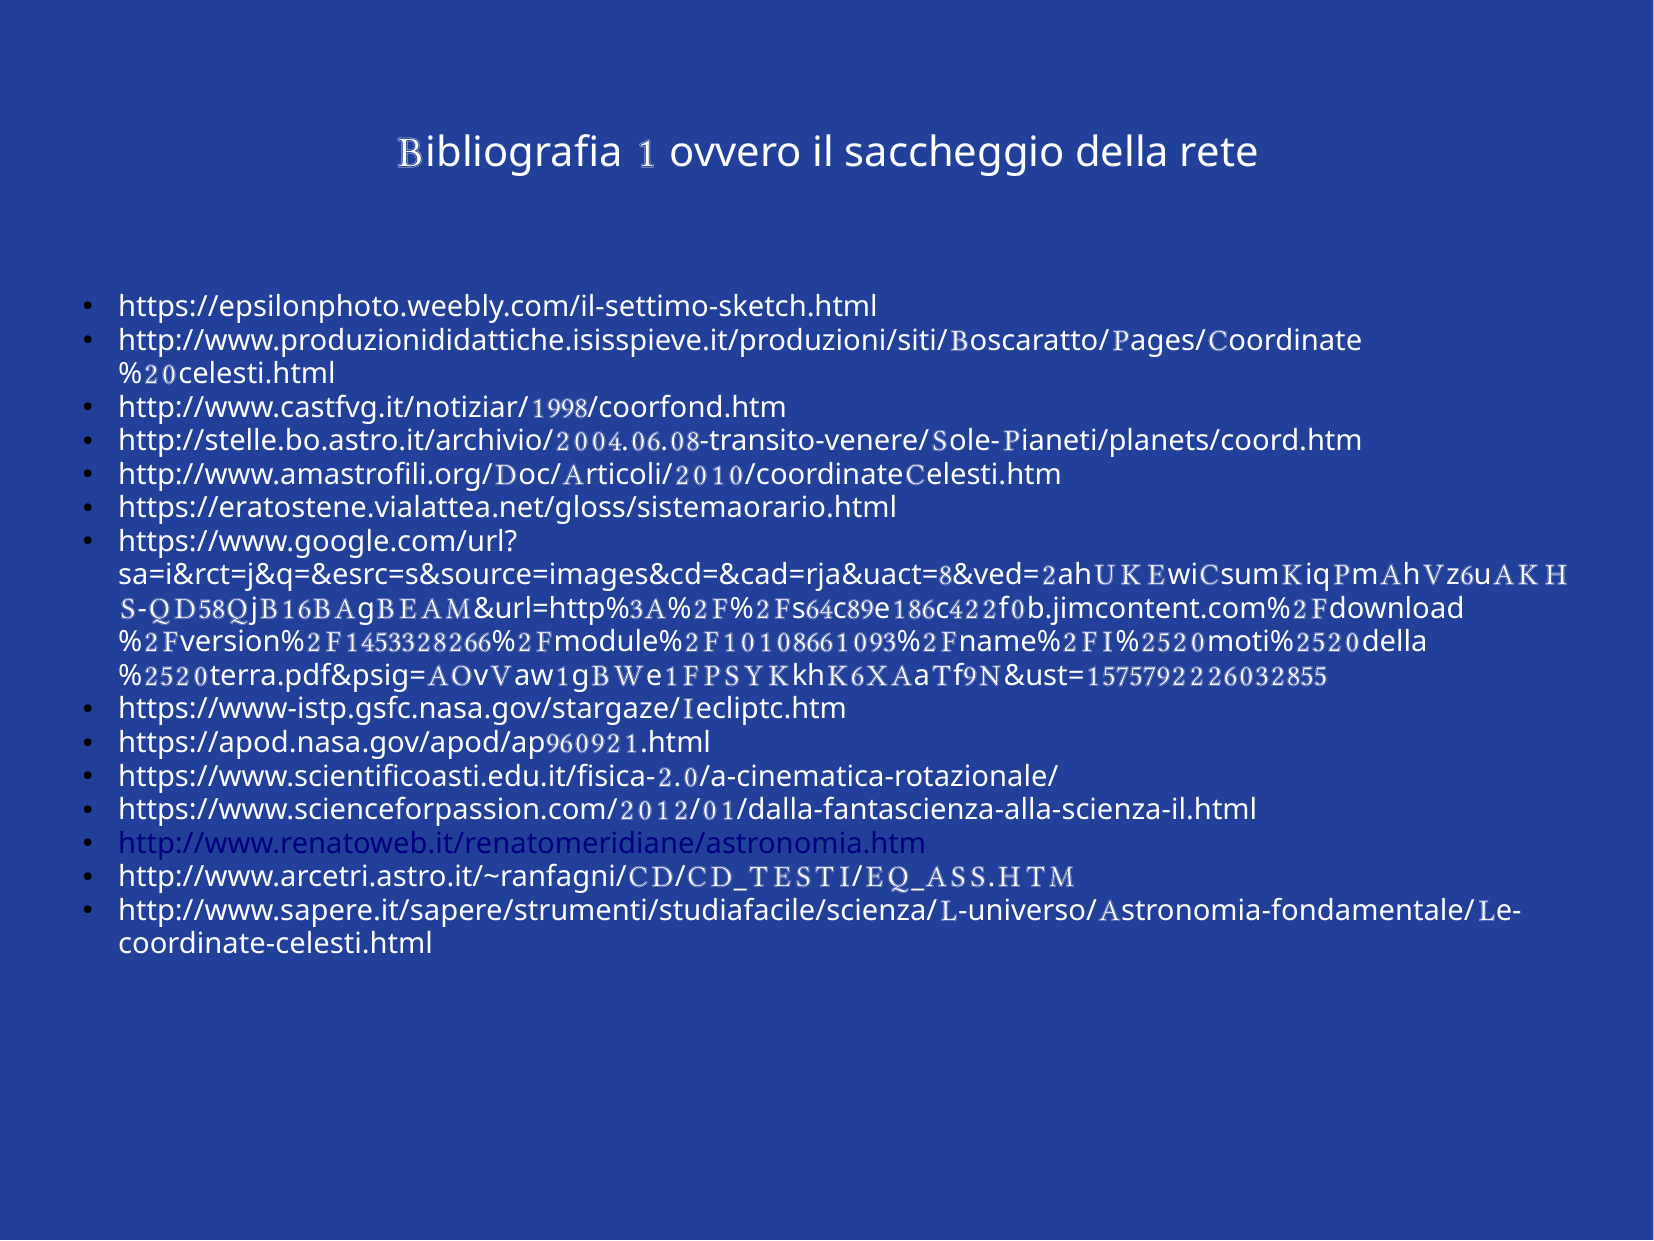

# Bibliografia 1 ovvero il saccheggio della rete
https://epsilonphoto.weebly.com/il-settimo-sketch.html
http://www.produzionididattiche.isisspieve.it/produzioni/siti/Boscaratto/Pages/Coordinate%20celesti.html
http://www.castfvg.it/notiziar/1998/coorfond.htm
http://stelle.bo.astro.it/archivio/2004.06.08-transito-venere/Sole-Pianeti/planets/coord.htm
http://www.amastrofili.org/Doc/Articoli/2010/coordinateCelesti.htm
https://eratostene.vialattea.net/gloss/sistemaorario.html
https://www.google.com/url?sa=i&rct=j&q=&esrc=s&source=images&cd=&cad=rja&uact=8&ved=2ahUKEwiCsumKiqPmAhVz6uAKHS-QD58QjB16BAgBEAM&url=http%3A%2F%2Fs64c89e186c422f0b.jimcontent.com%2Fdownload%2Fversion%2F1453328266%2Fmodule%2F10108661093%2Fname%2FI%2520moti%2520della%2520terra.pdf&psig=AOvVaw1gBWe1FPSYKkhK6XAaTf9N&ust=1575792226032855
https://www-istp.gsfc.nasa.gov/stargaze/Iecliptc.htm
https://apod.nasa.gov/apod/ap960921.html
https://www.scientificoasti.edu.it/fisica-2.0/a-cinematica-rotazionale/
https://www.scienceforpassion.com/2012/01/dalla-fantascienza-alla-scienza-il.html
http://www.renatoweb.it/renatomeridiane/astronomia.htm
http://www.arcetri.astro.it/~ranfagni/CD/CD_TESTI/EQ_ASS.HTM
http://www.sapere.it/sapere/strumenti/studiafacile/scienza/L-universo/Astronomia-fondamentale/Le-coordinate-celesti.html